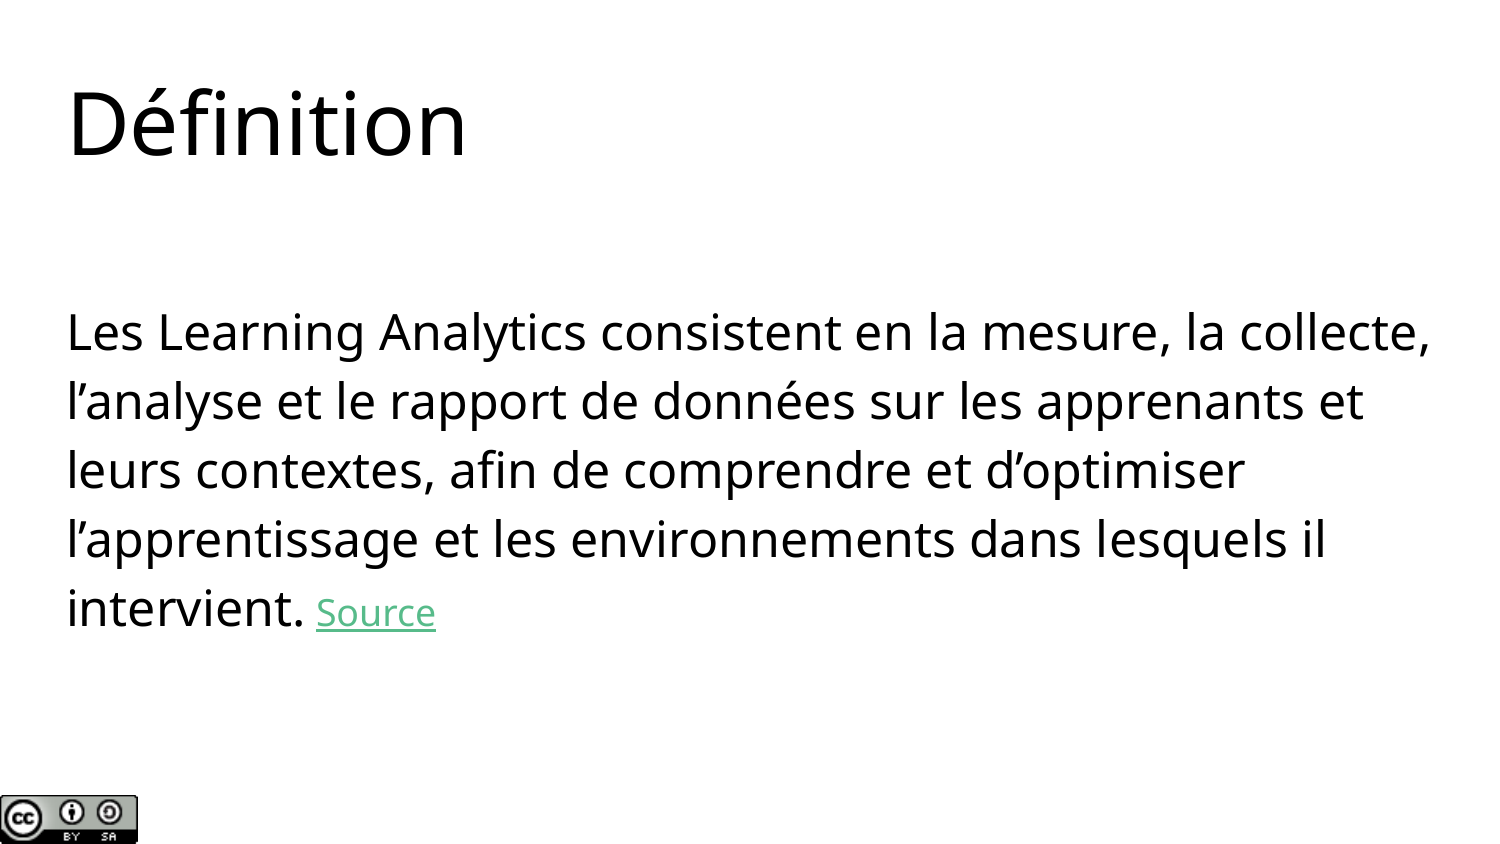

# Définition
Les Learning Analytics consistent en la mesure, la collecte, l’analyse et le rapport de données sur les apprenants et leurs contextes, afin de comprendre et d’optimiser l’apprentissage et les environnements dans lesquels il intervient. Source